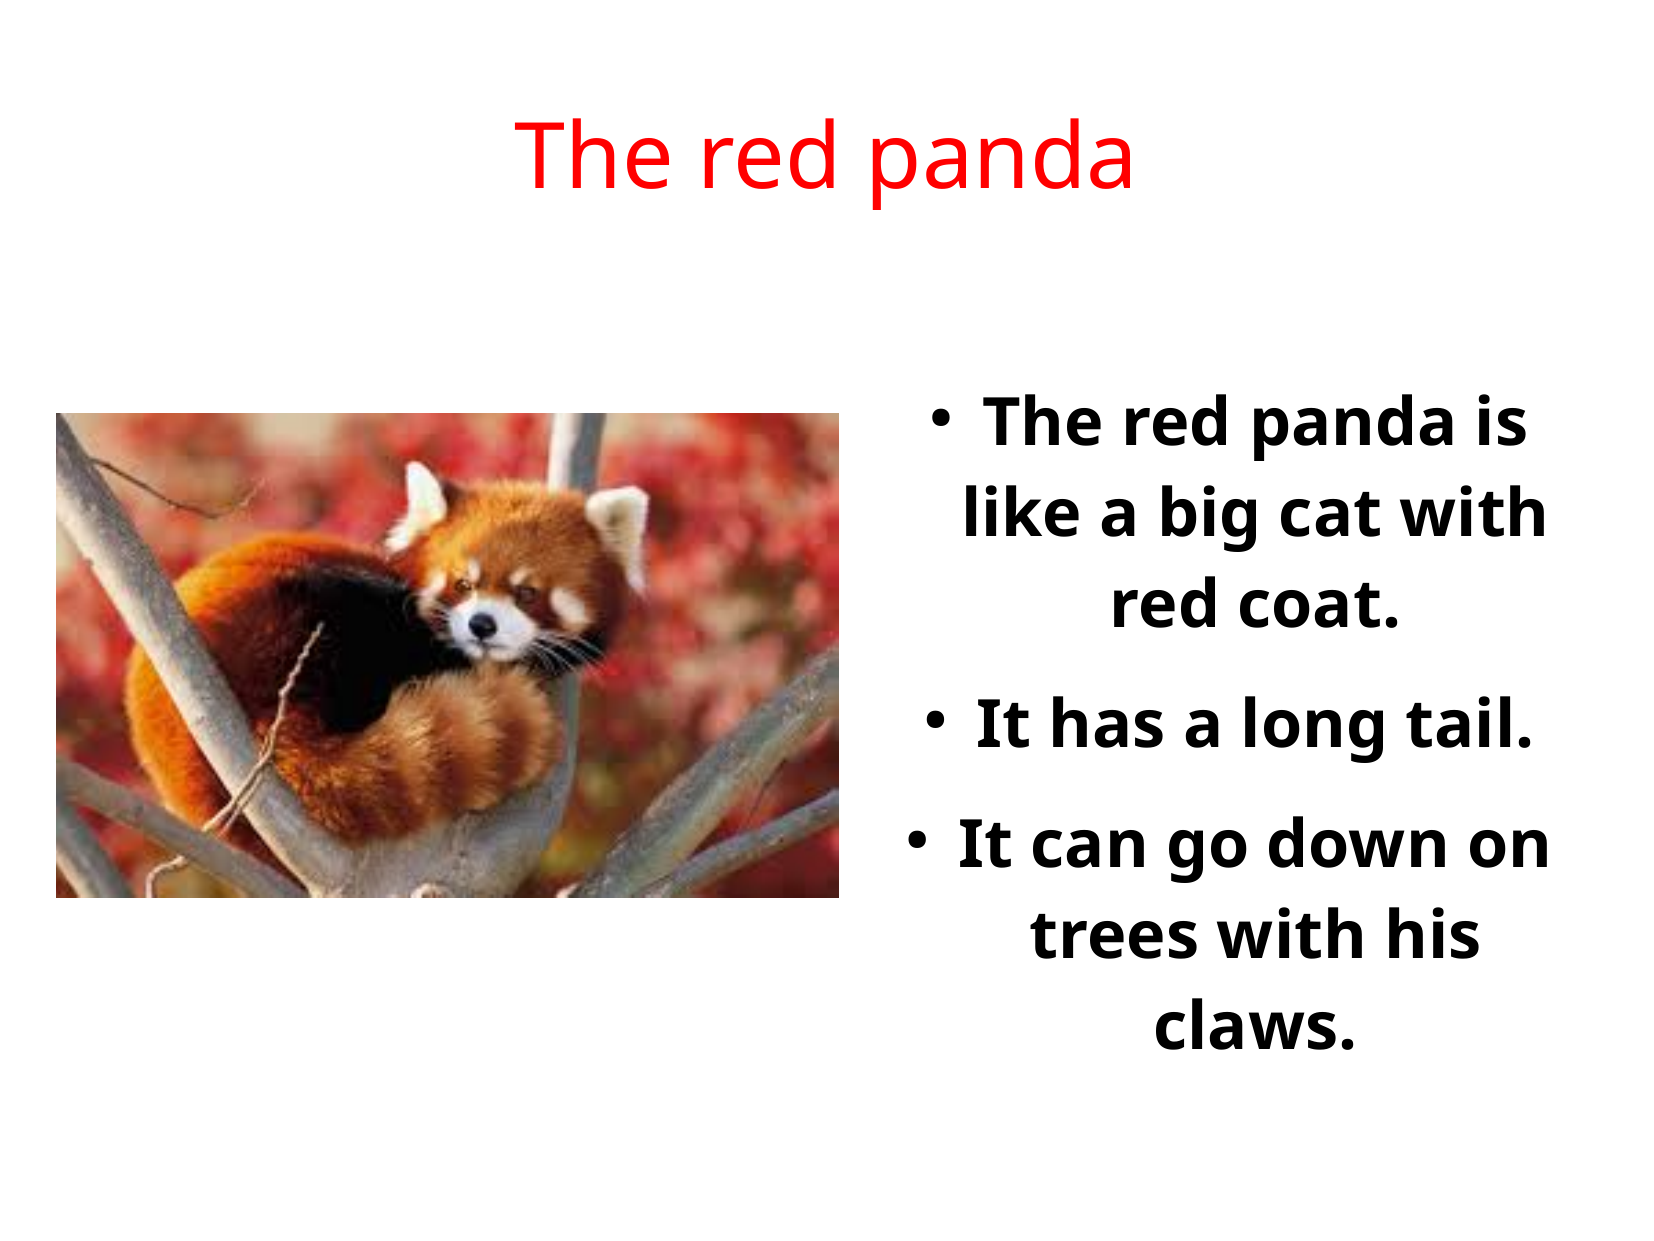

# The red panda
The red panda is like a big cat with red coat.
It has a long tail.
It can go down on trees with his claws.